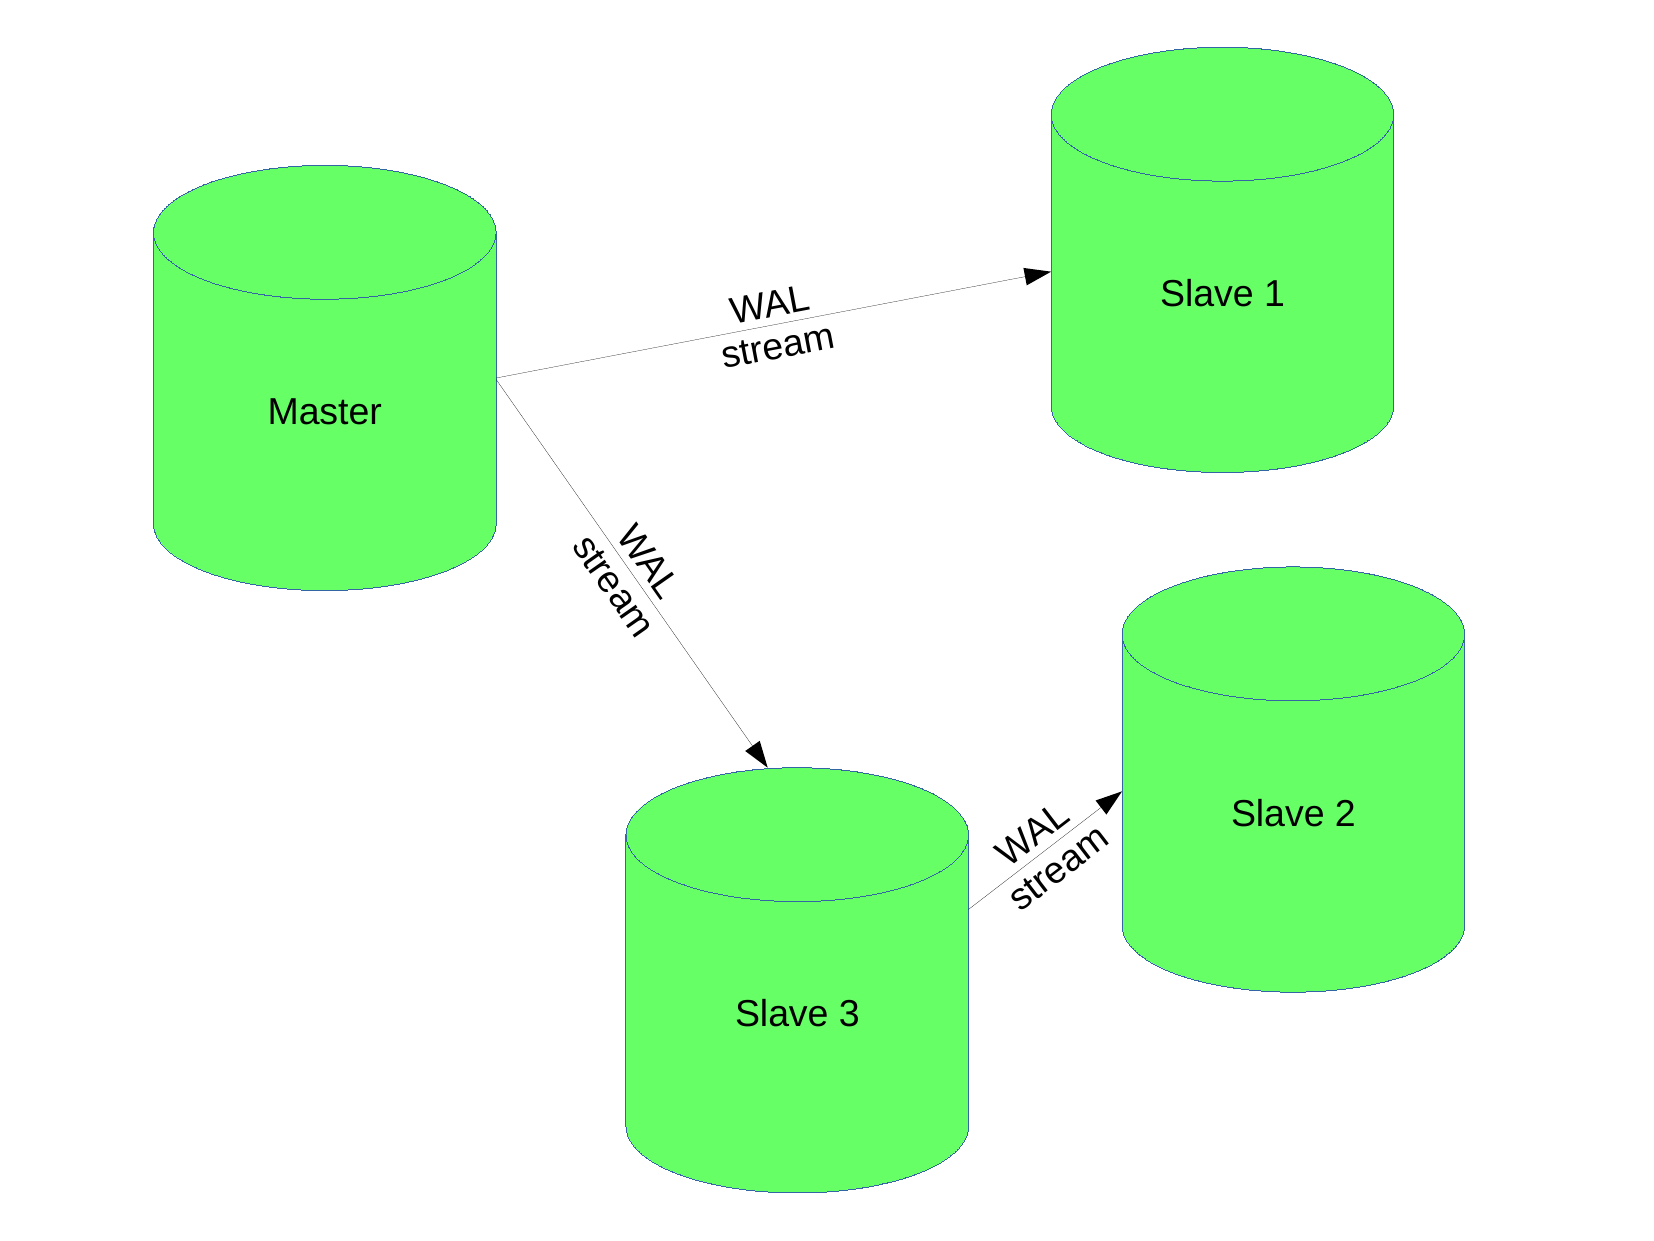

Slave 1
Master
WAL
stream
WAL
stream
Slave 2
Slave 3
WAL
stream